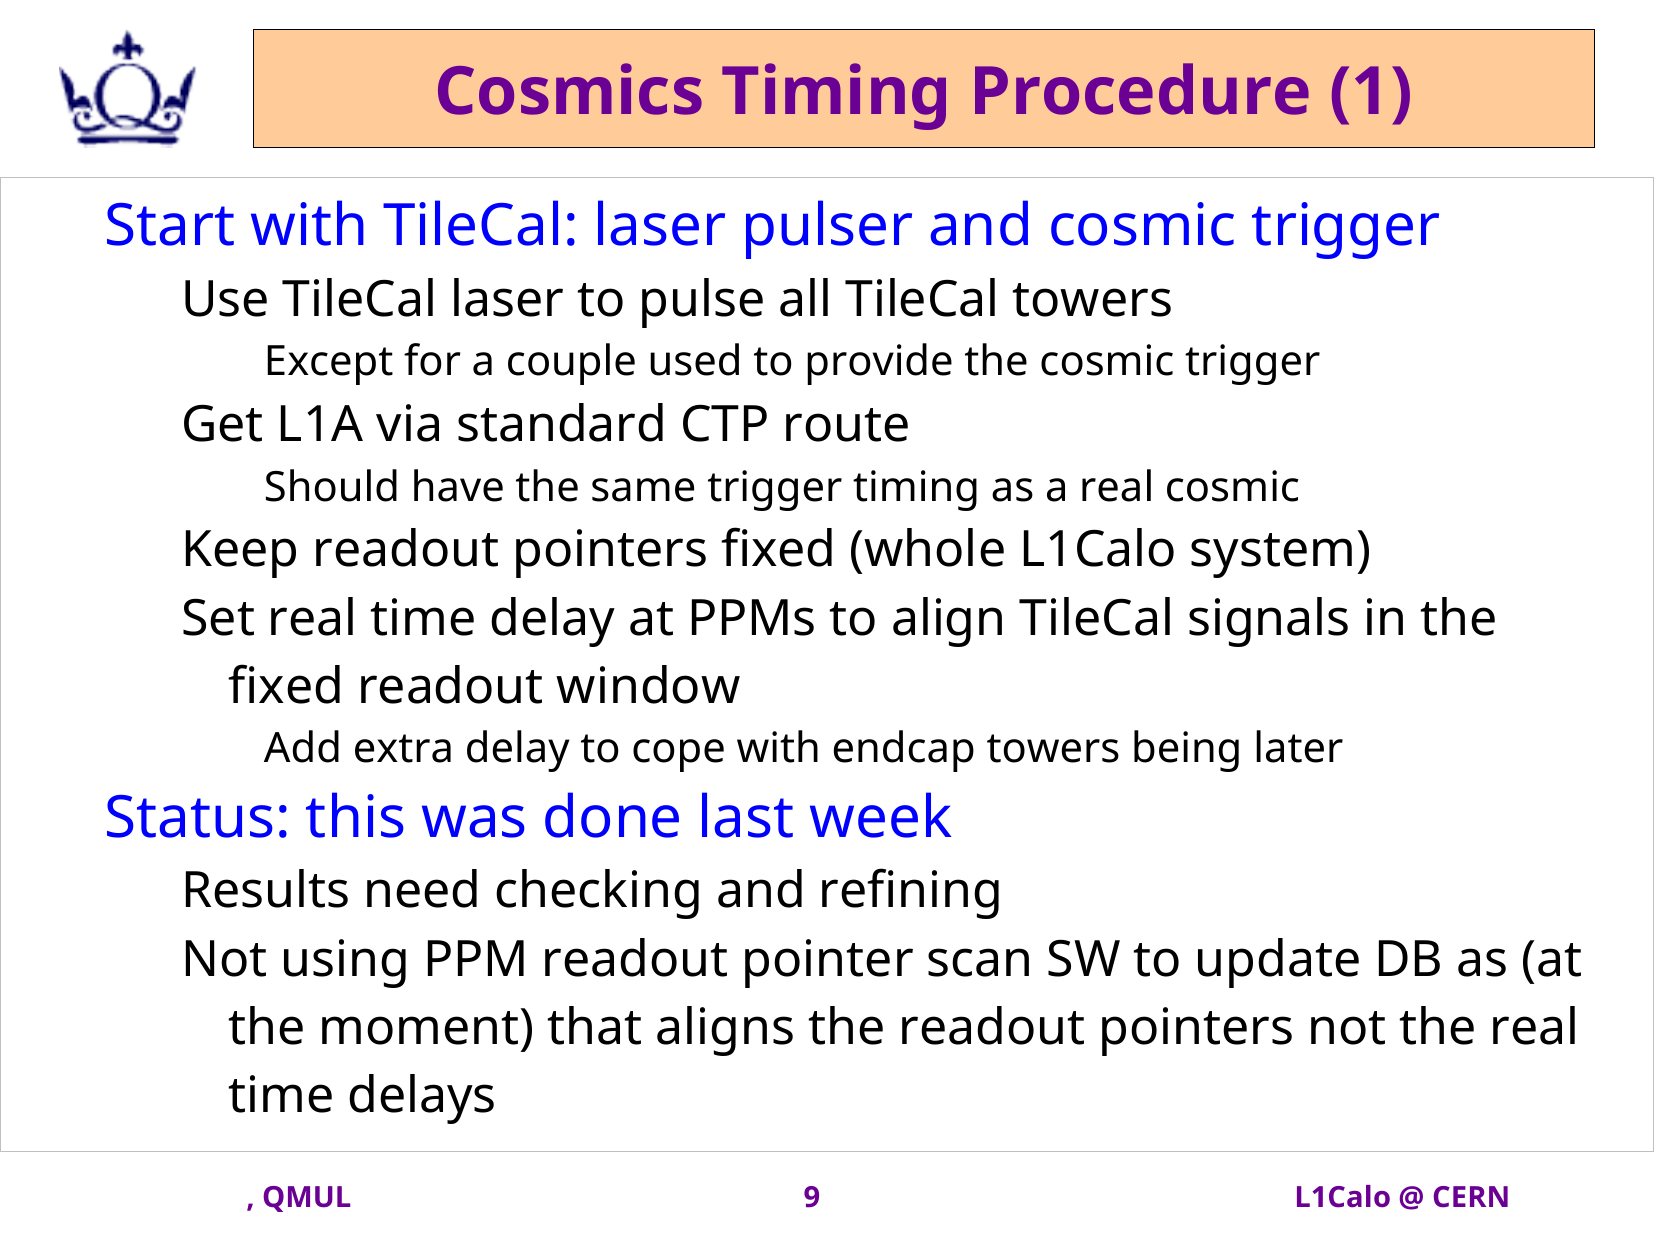

# Cosmics Timing Procedure (1)
Start with TileCal: laser pulser and cosmic trigger
Use TileCal laser to pulse all TileCal towers
Except for a couple used to provide the cosmic trigger
Get L1A via standard CTP route
Should have the same trigger timing as a real cosmic
Keep readout pointers fixed (whole L1Calo system)
Set real time delay at PPMs to align TileCal signals in the fixed readout window
Add extra delay to cope with endcap towers being later
Status: this was done last week
Results need checking and refining
Not using PPM readout pointer scan SW to update DB as (at the moment) that aligns the readout pointers not the real time delays